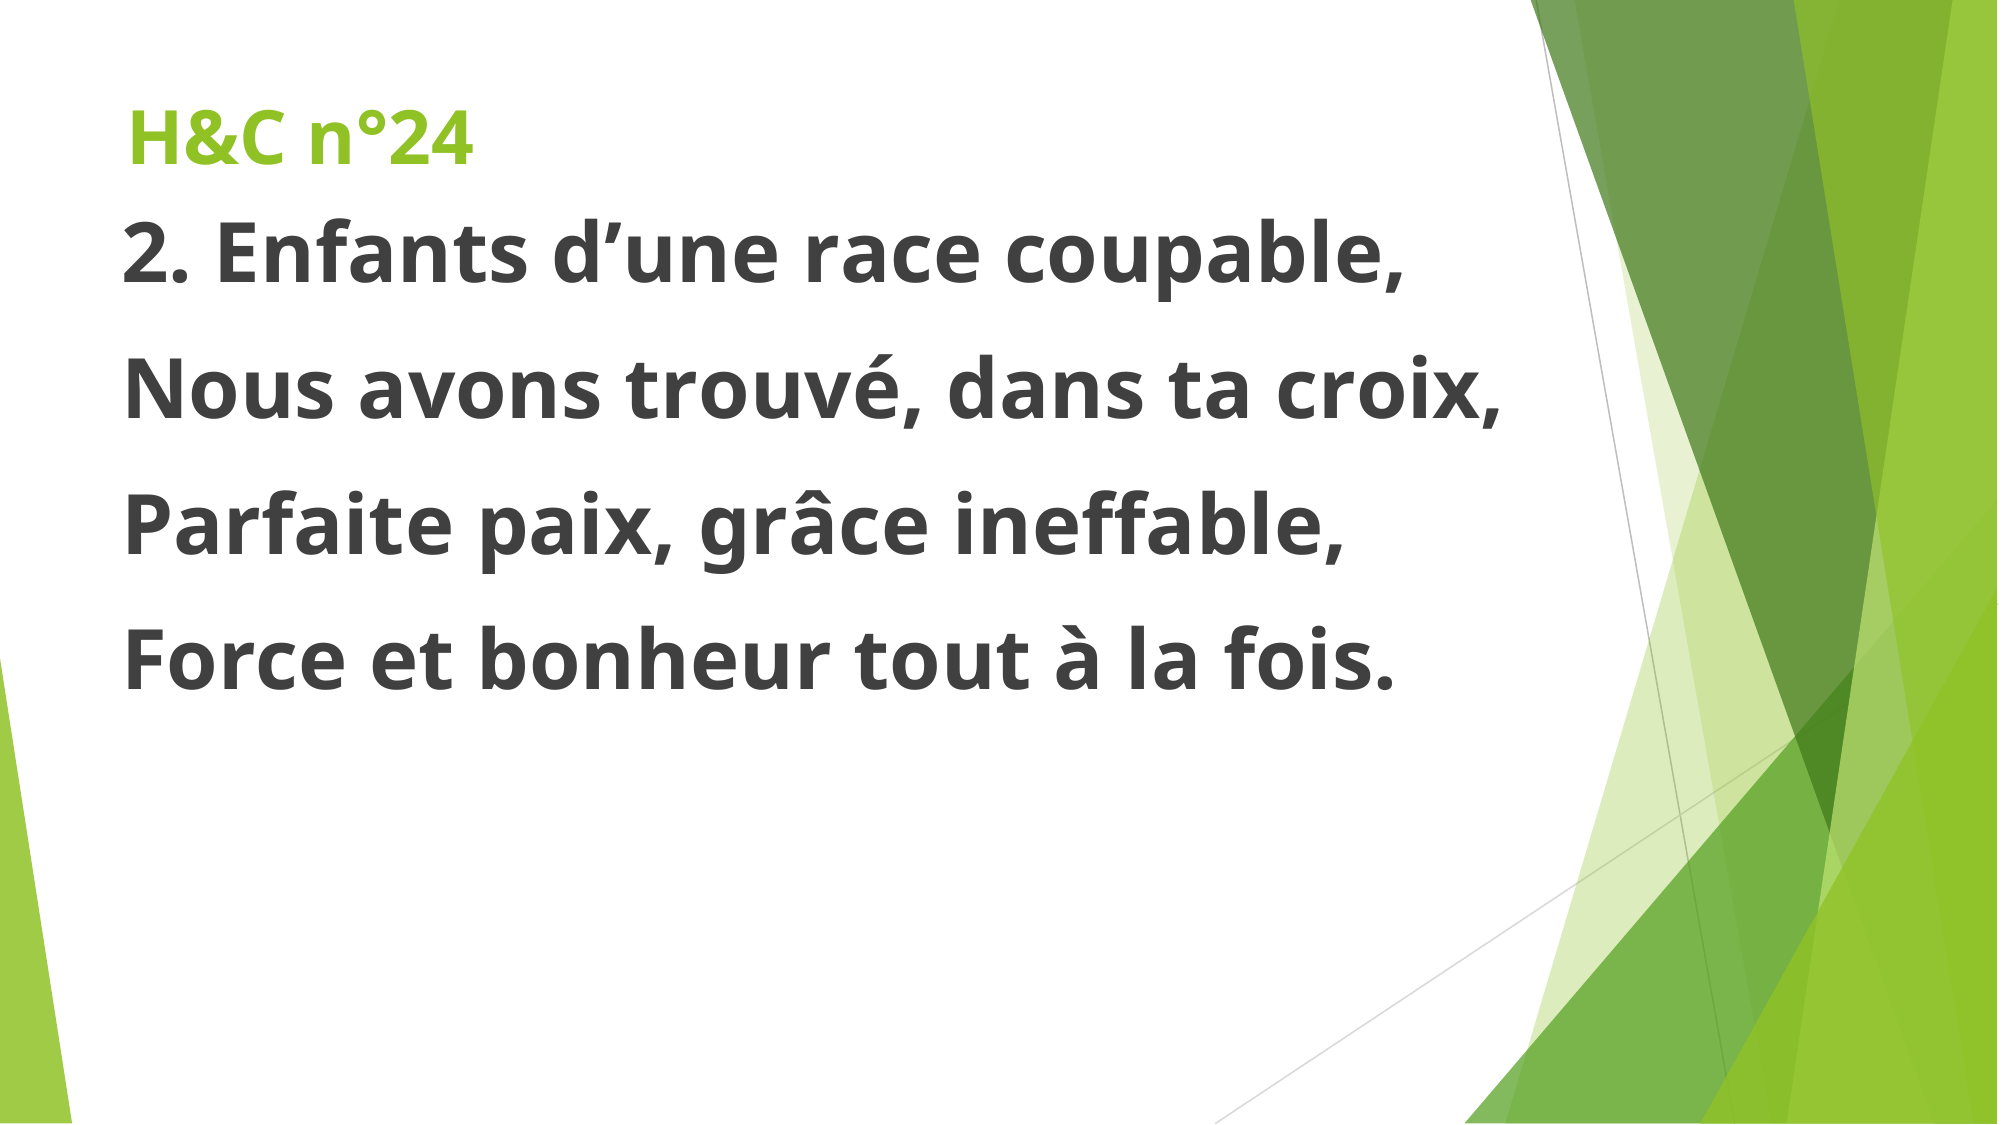

H&C n°24
2. Enfants d’une race coupable,
Nous avons trouvé, dans ta croix,
Parfaite paix, grâce ineffable,
Force et bonheur tout à la fois.